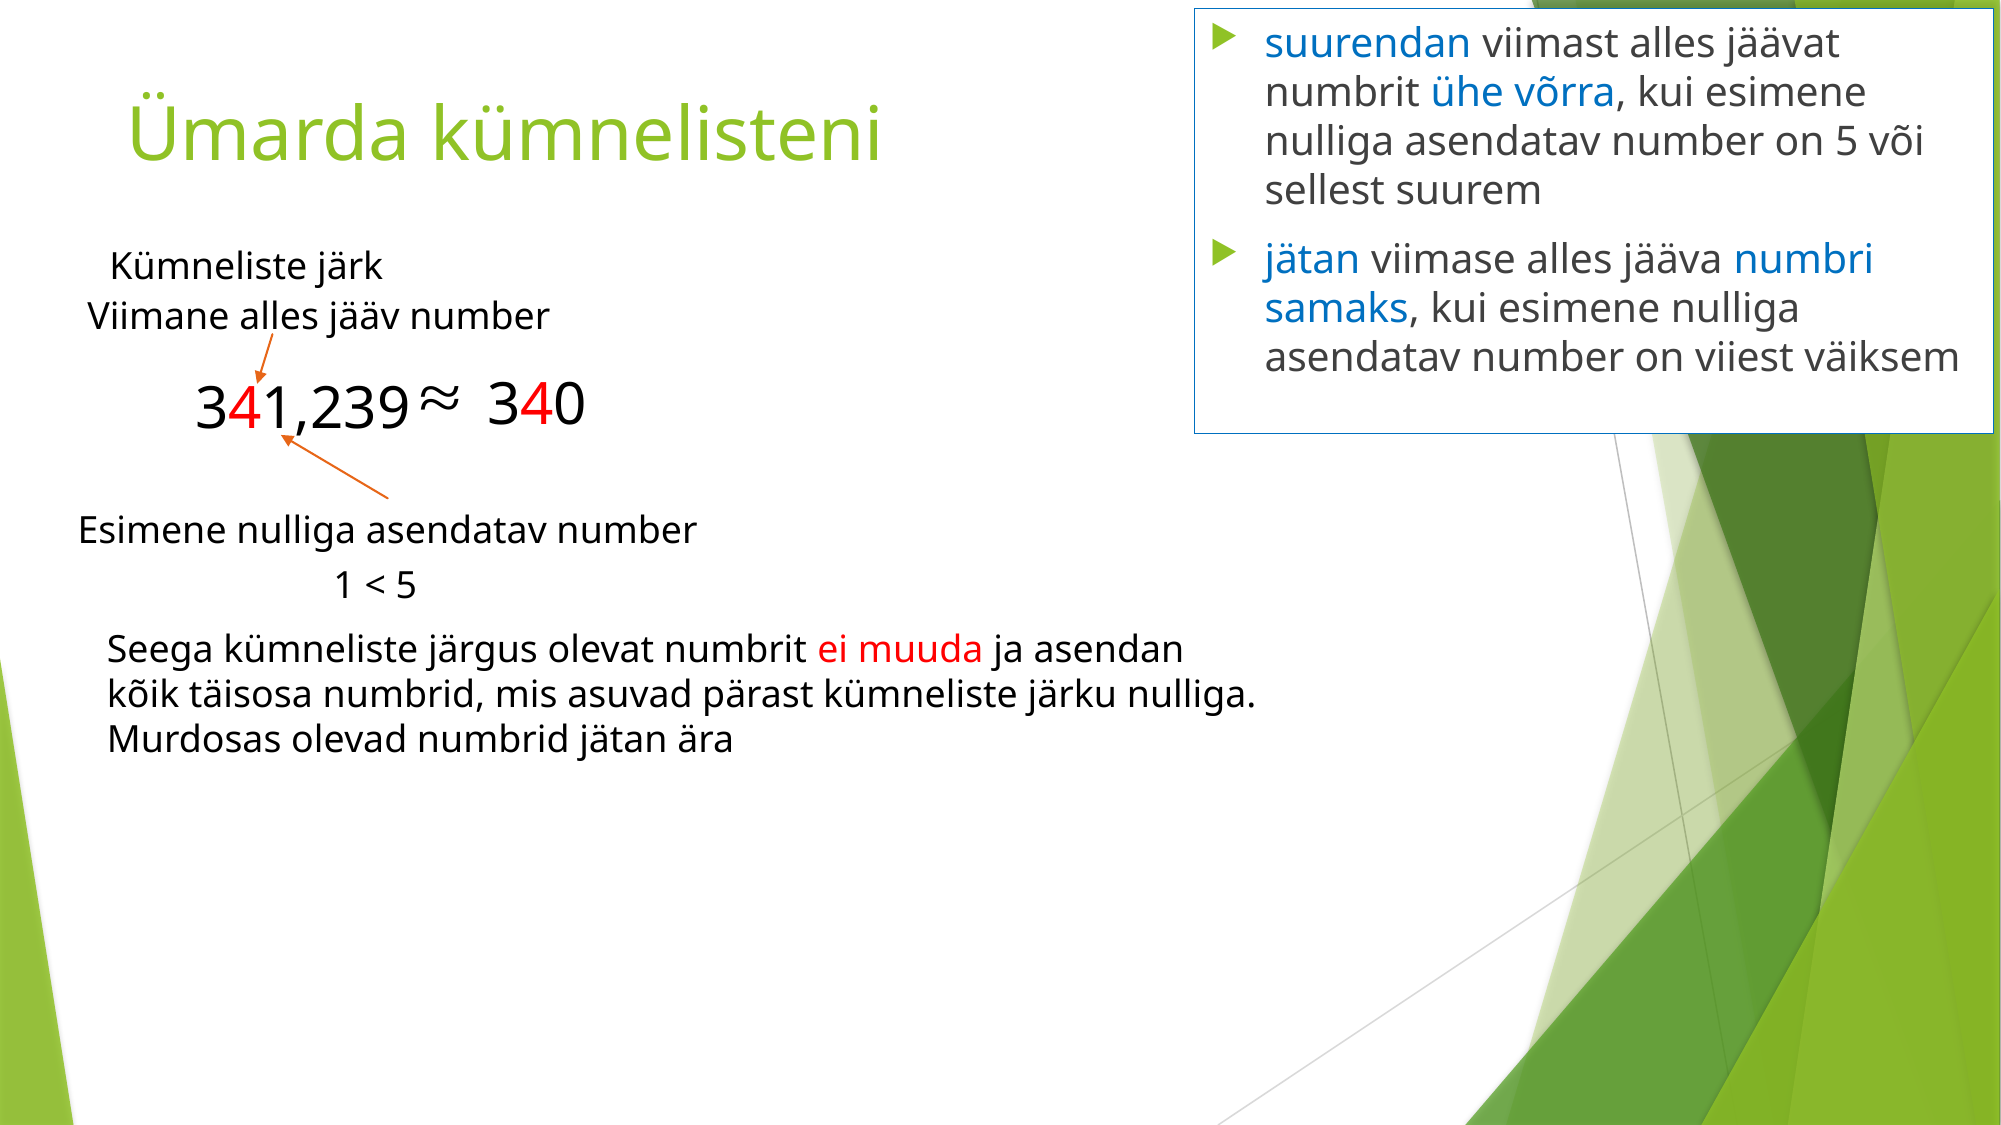

suurendan viimast alles jäävat numbrit ühe võrra, kui esimene nulliga asendatav number on 5 või sellest suurem
jätan viimase alles jääva numbri samaks, kui esimene nulliga asendatav number on viiest väiksem
# Ümarda kümnelisteni
Kümneliste järk
Viimane alles jääv number
340
341,239
Esimene nulliga asendatav number
1 < 5
Seega kümneliste järgus olevat numbrit ei muuda ja asendan
kõik täisosa numbrid, mis asuvad pärast kümneliste järku nulliga.
Murdosas olevad numbrid jätan ära